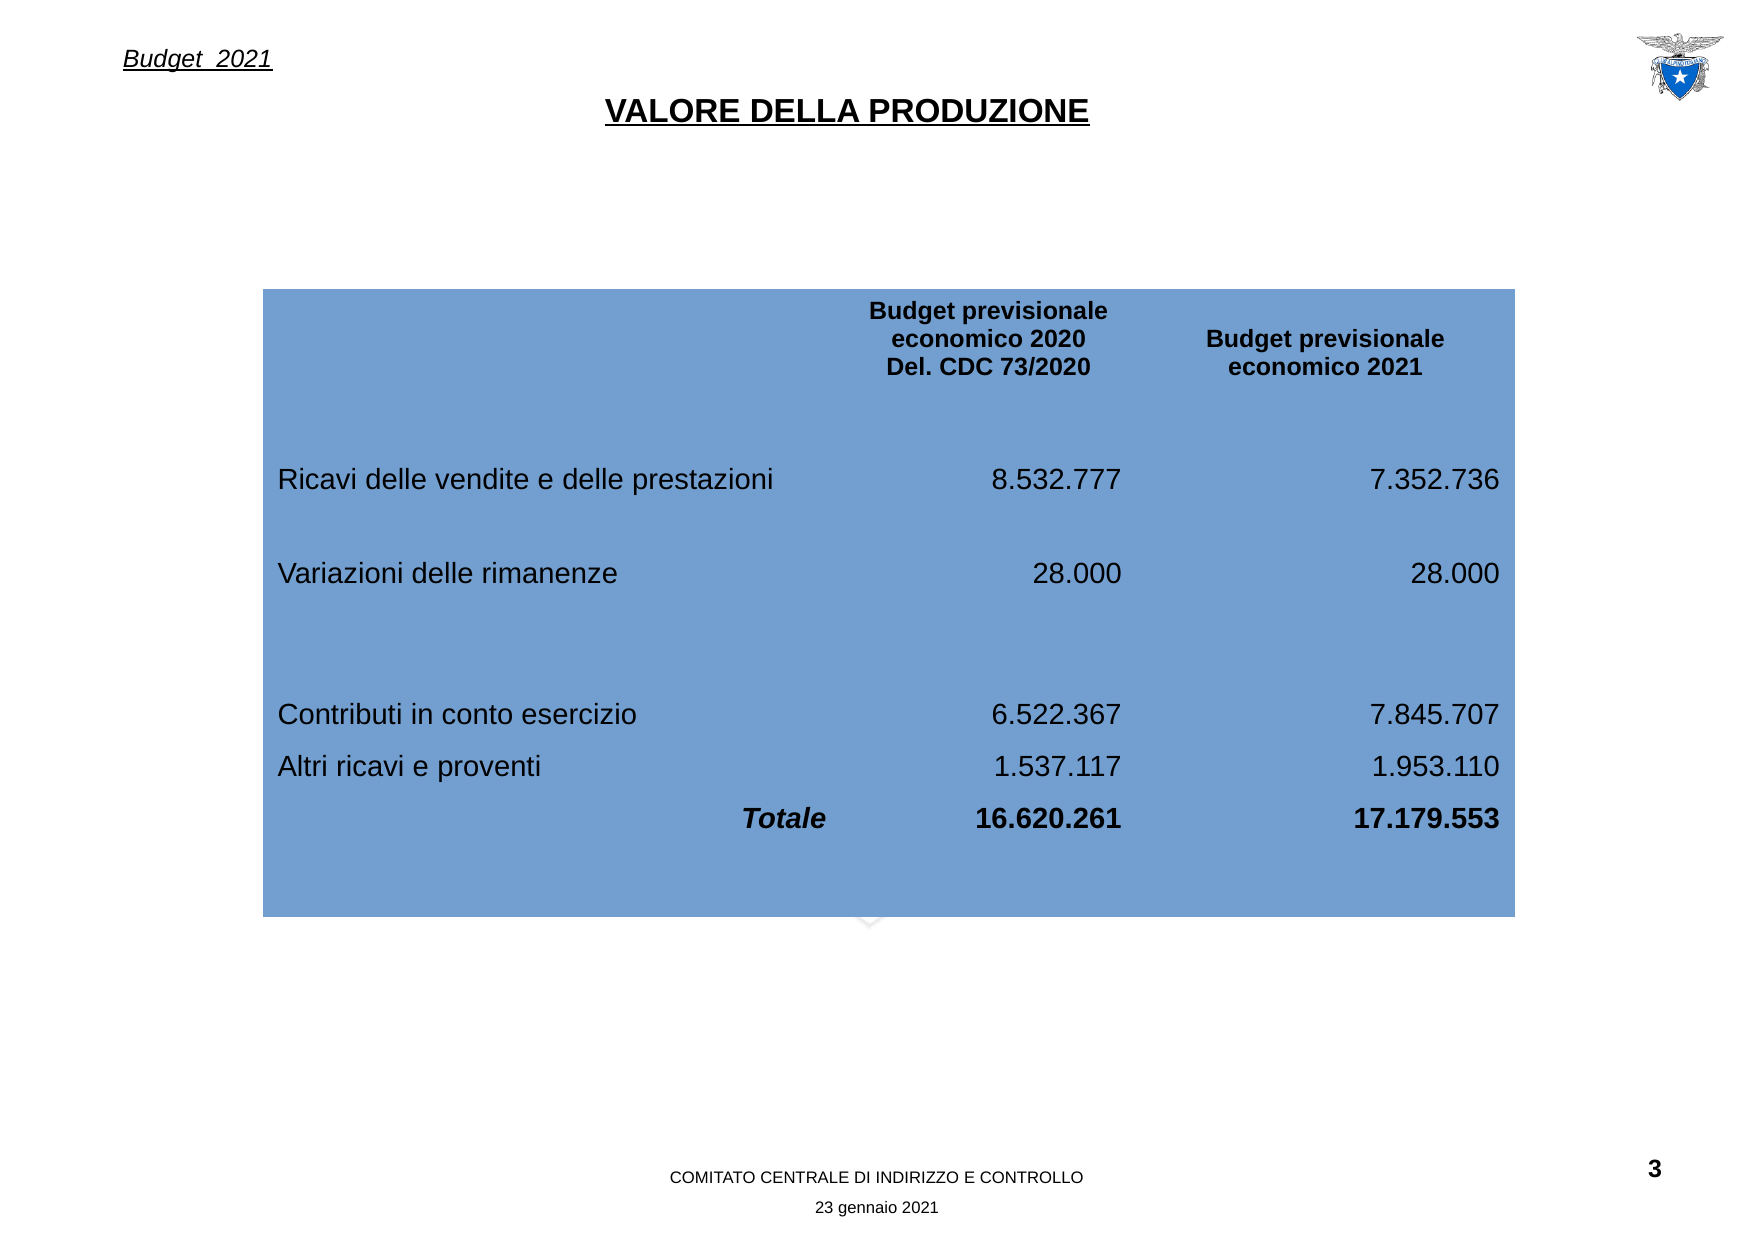

Budget 2021
VALORE DELLA PRODUZIONE
| | Budget previsionale economico 2020 Del. CDC 73/2020 | Budget previsionale economico 2021 |
| --- | --- | --- |
| Ricavi delle vendite e delle prestazioni | 8.532.777 | 7.352.736 |
| Variazioni delle rimanenze | 28.000 | 28.000 |
| Contributi in conto esercizio | 6.522.367 | 7.845.707 |
| Altri ricavi e proventi | 1.537.117 | 1.953.110 |
| Totale | 16.620.261 | 17.179.553 |
3
COMITATO CENTRALE DI INDIRIZZO E CONTROLLO
23 gennaio 2021